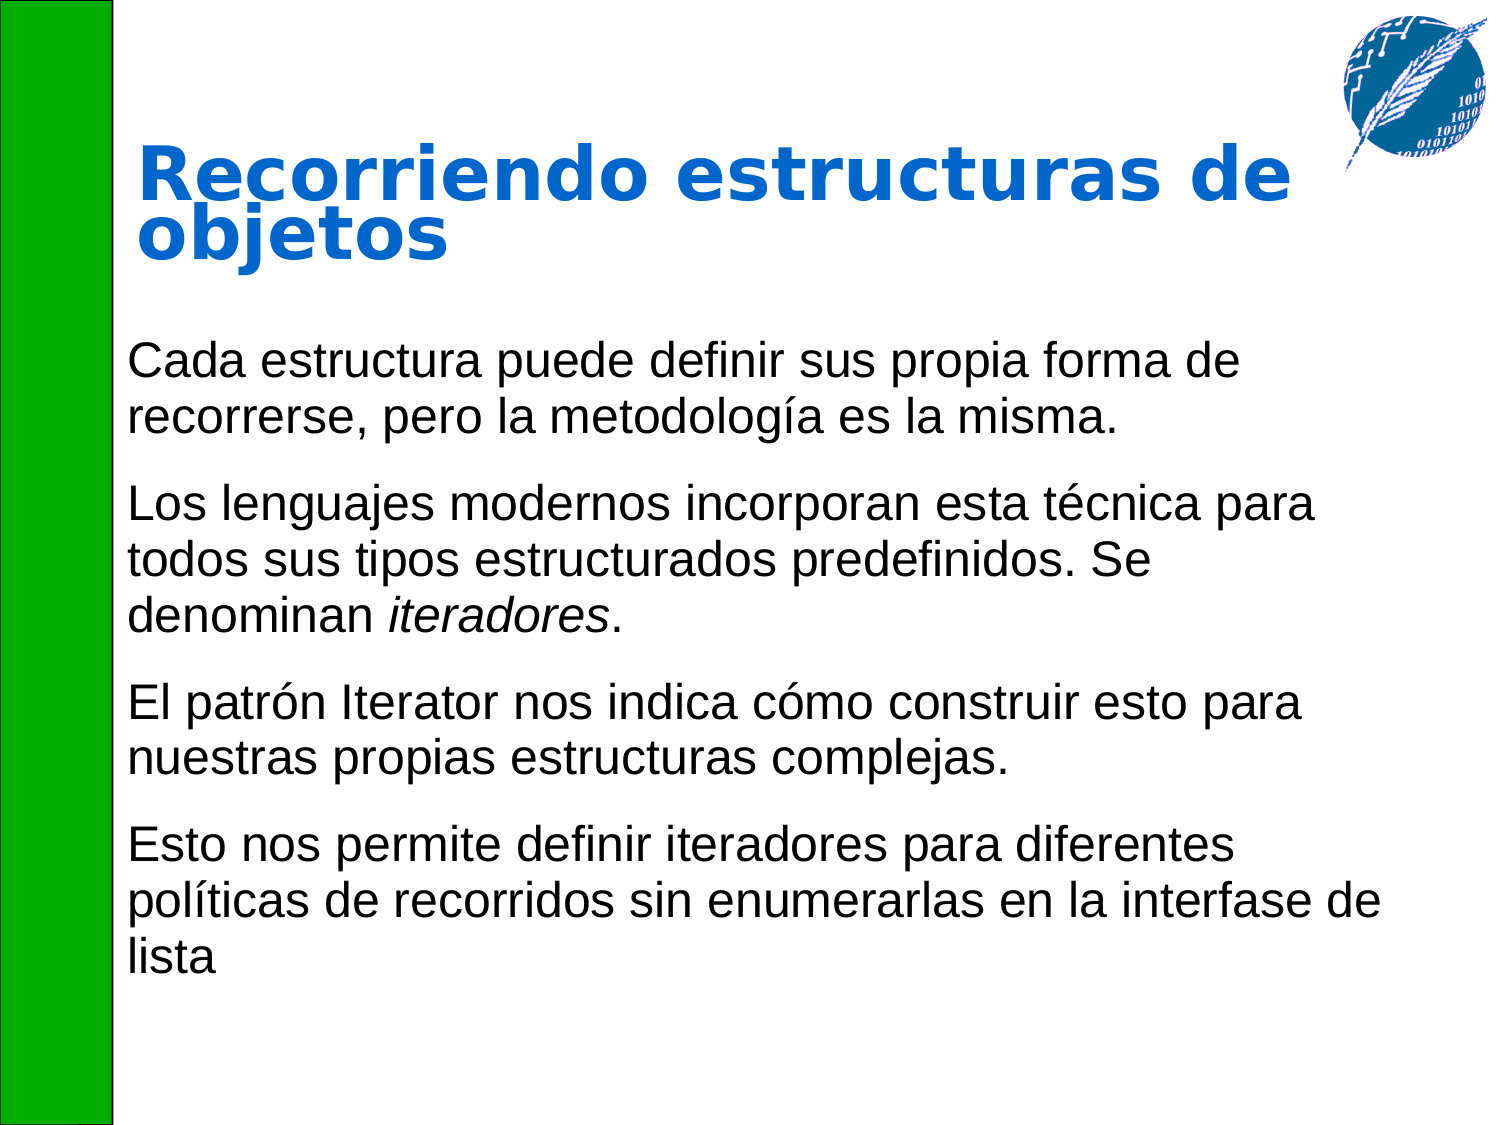

# Recorriendo estructuras de objetos
Cada estructura puede definir sus propia forma de recorrerse, pero la metodología es la misma.
Los lenguajes modernos incorporan esta técnica para todos sus tipos estructurados predefinidos. Se denominan iteradores.
El patrón Iterator nos indica cómo construir esto para nuestras propias estructuras complejas.
Esto nos permite definir iteradores para diferentes políticas de recorridos sin enumerarlas en la interfase de lista